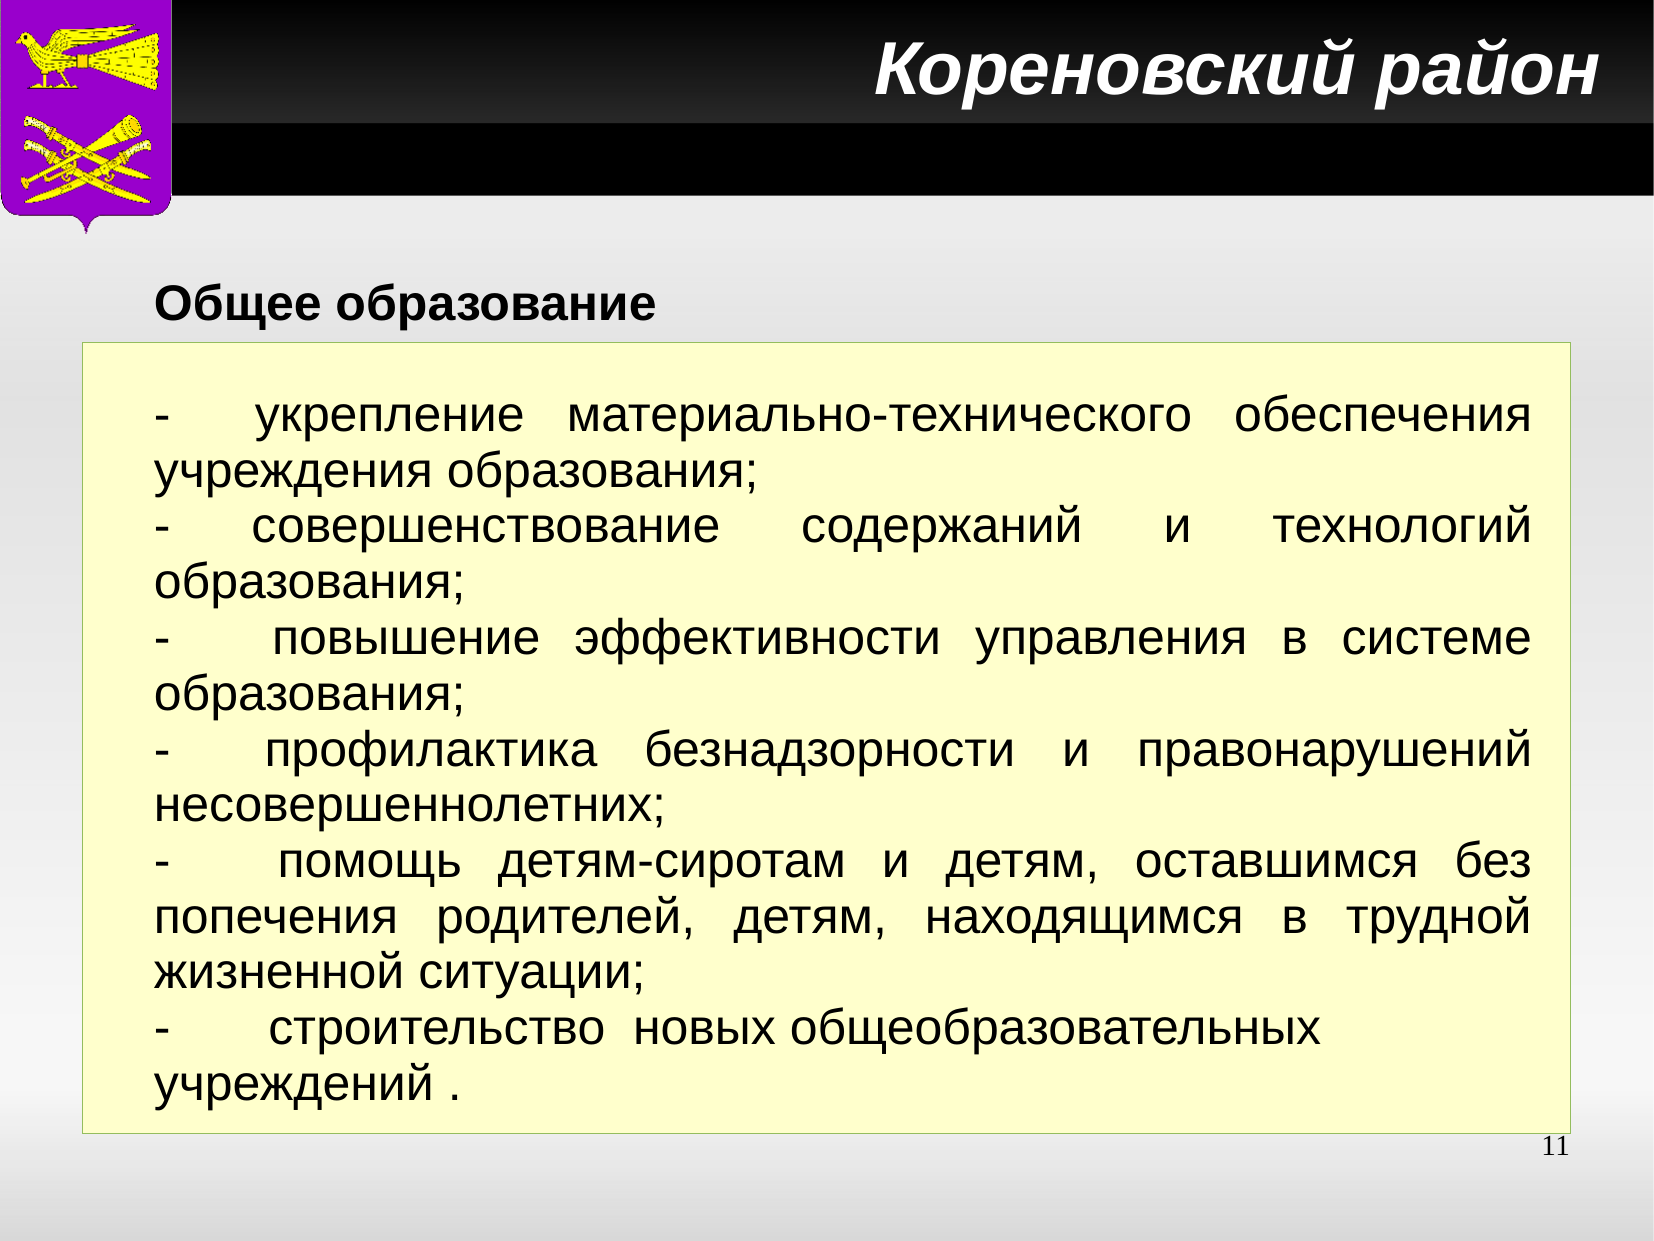

Кореновский район
Общее образование
- укрепление материально-технического обеспечения учреждения образования;
- совершенствование содержаний и технологий образования;
- повышение эффективности управления в системе образования;
- профилактика безнадзорности и правонарушений несовершеннолетних;
- помощь детям-сиротам и детям, оставшимся без попечения родителей, детям, находящимся в трудной жизненной ситуации;
- строительство новых общеобразовательных учреждений .
11